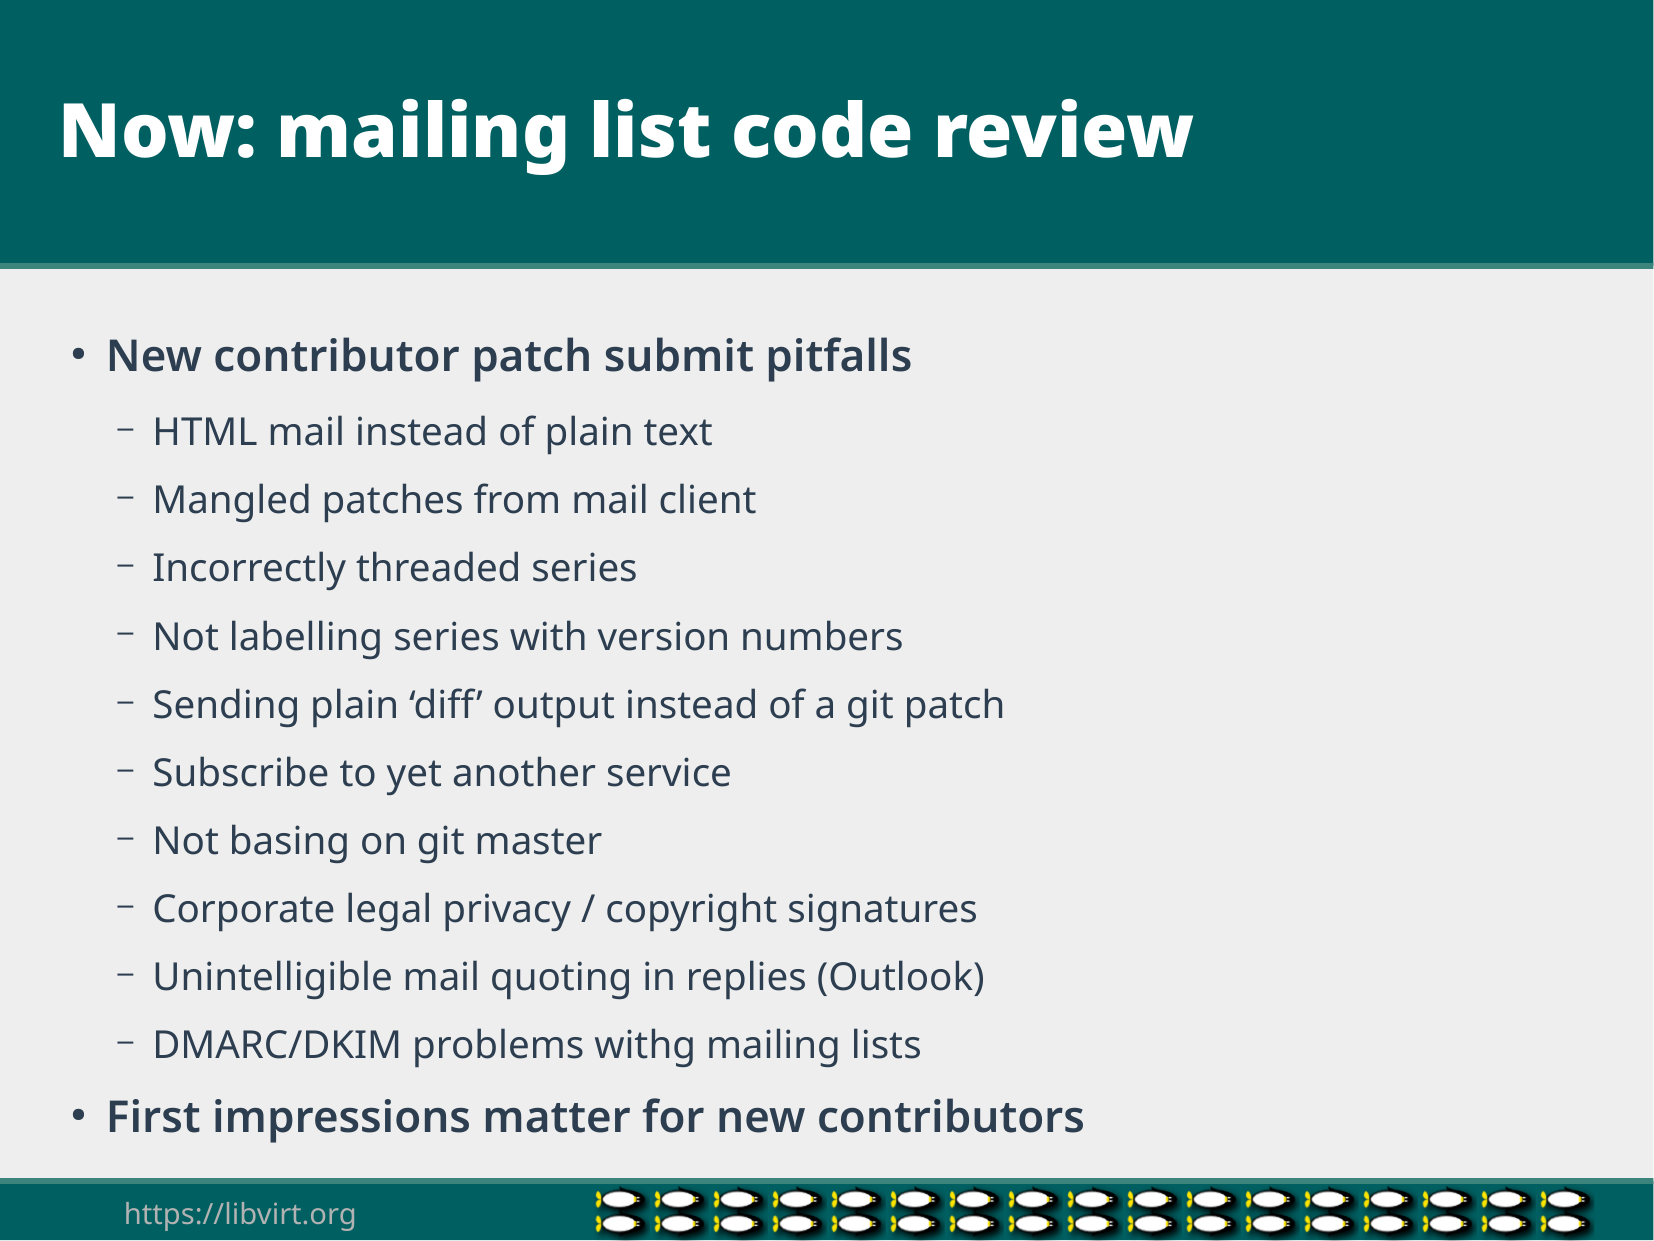

# Now: mailing list code review
New contributor patch submit pitfalls
HTML mail instead of plain text
Mangled patches from mail client
Incorrectly threaded series
Not labelling series with version numbers
Sending plain ‘diff’ output instead of a git patch
Subscribe to yet another service
Not basing on git master
Corporate legal privacy / copyright signatures
Unintelligible mail quoting in replies (Outlook)
DMARC/DKIM problems withg mailing lists
First impressions matter for new contributors
https://libvirt.org